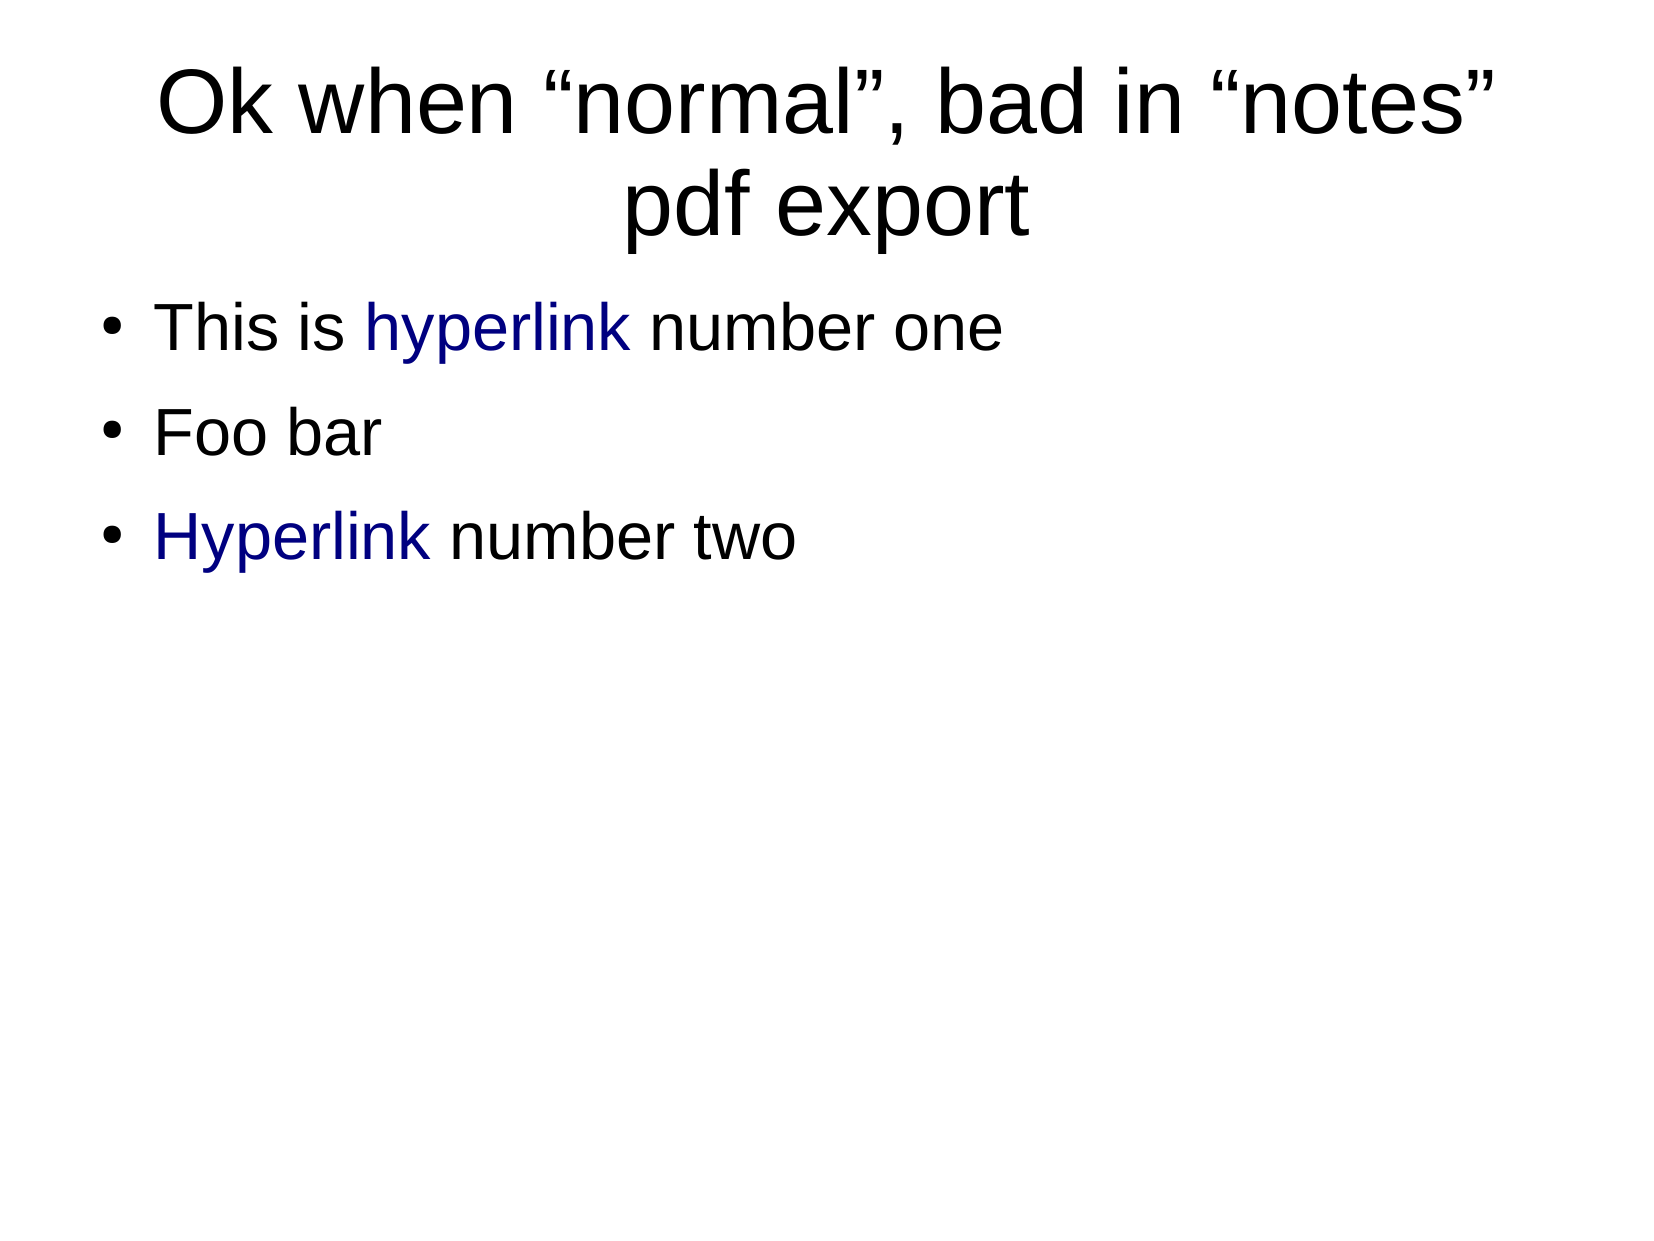

# Ok when “normal”, bad in “notes” pdf export
This is hyperlink number one
Foo bar
Hyperlink number two